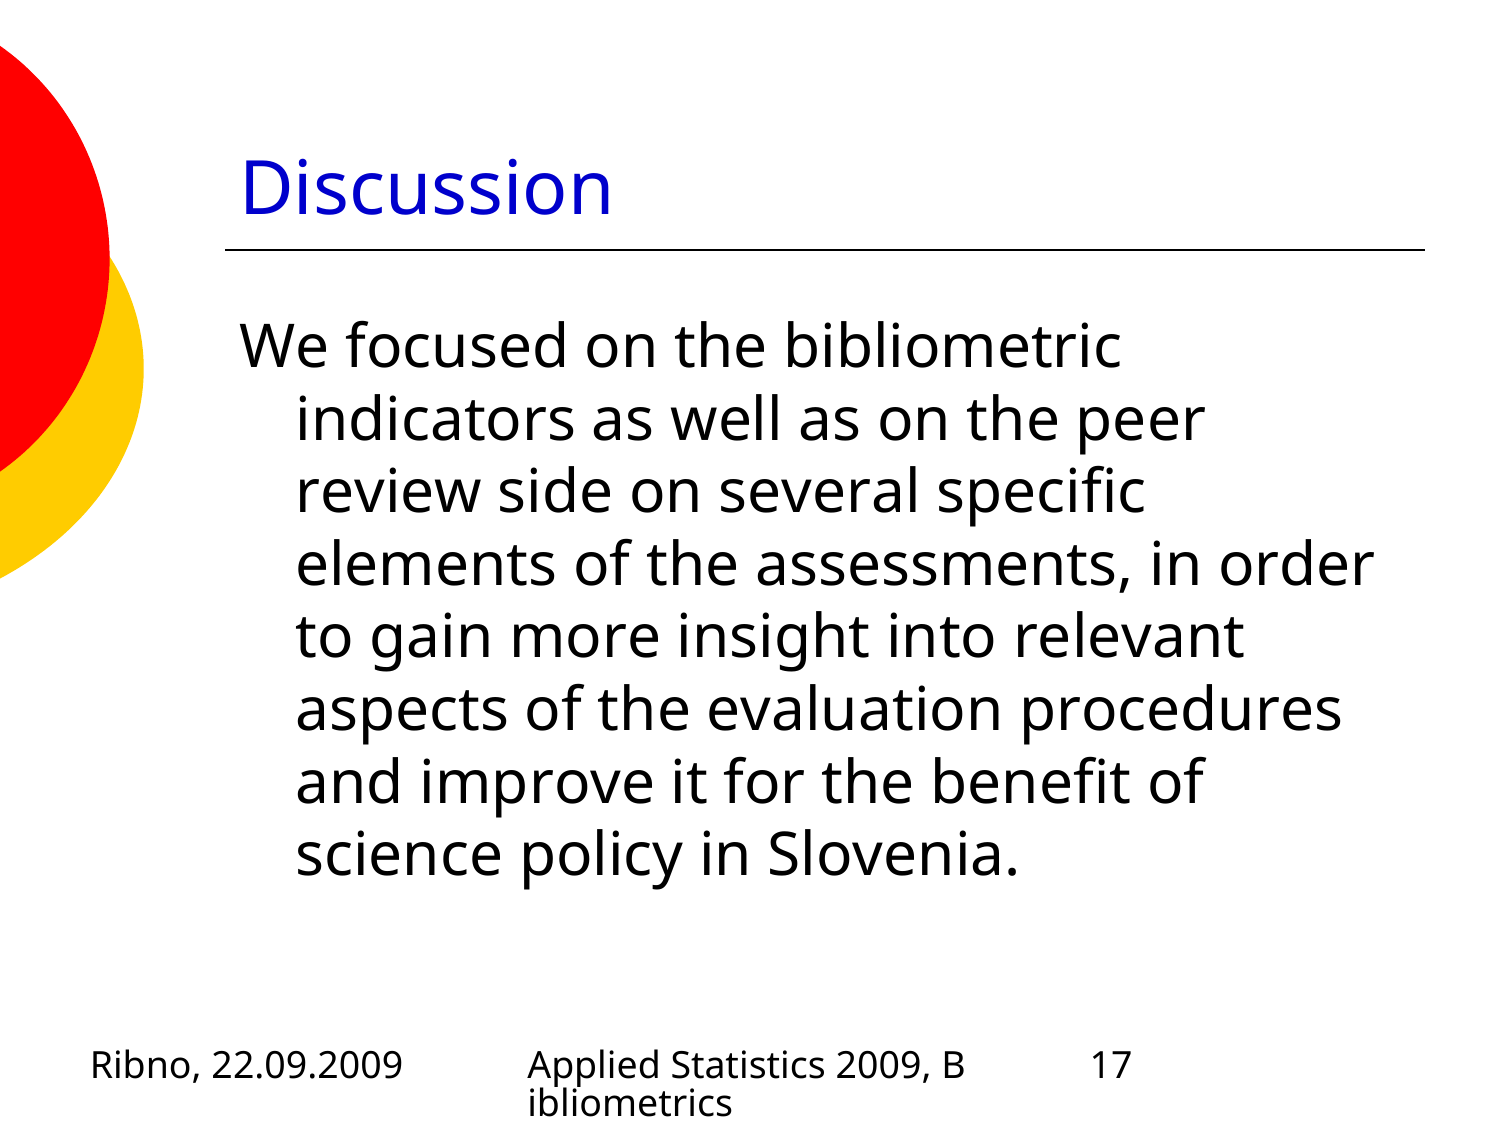

# Discussion
We focused on the bibliometric indicators as well as on the peer review side on several specific elements of the assessments, in order to gain more insight into relevant aspects of the evaluation procedures and improve it for the benefit of science policy in Slovenia.
Ribno, 22.09.2009
Applied Statistics 2009, Bibliometrics
17